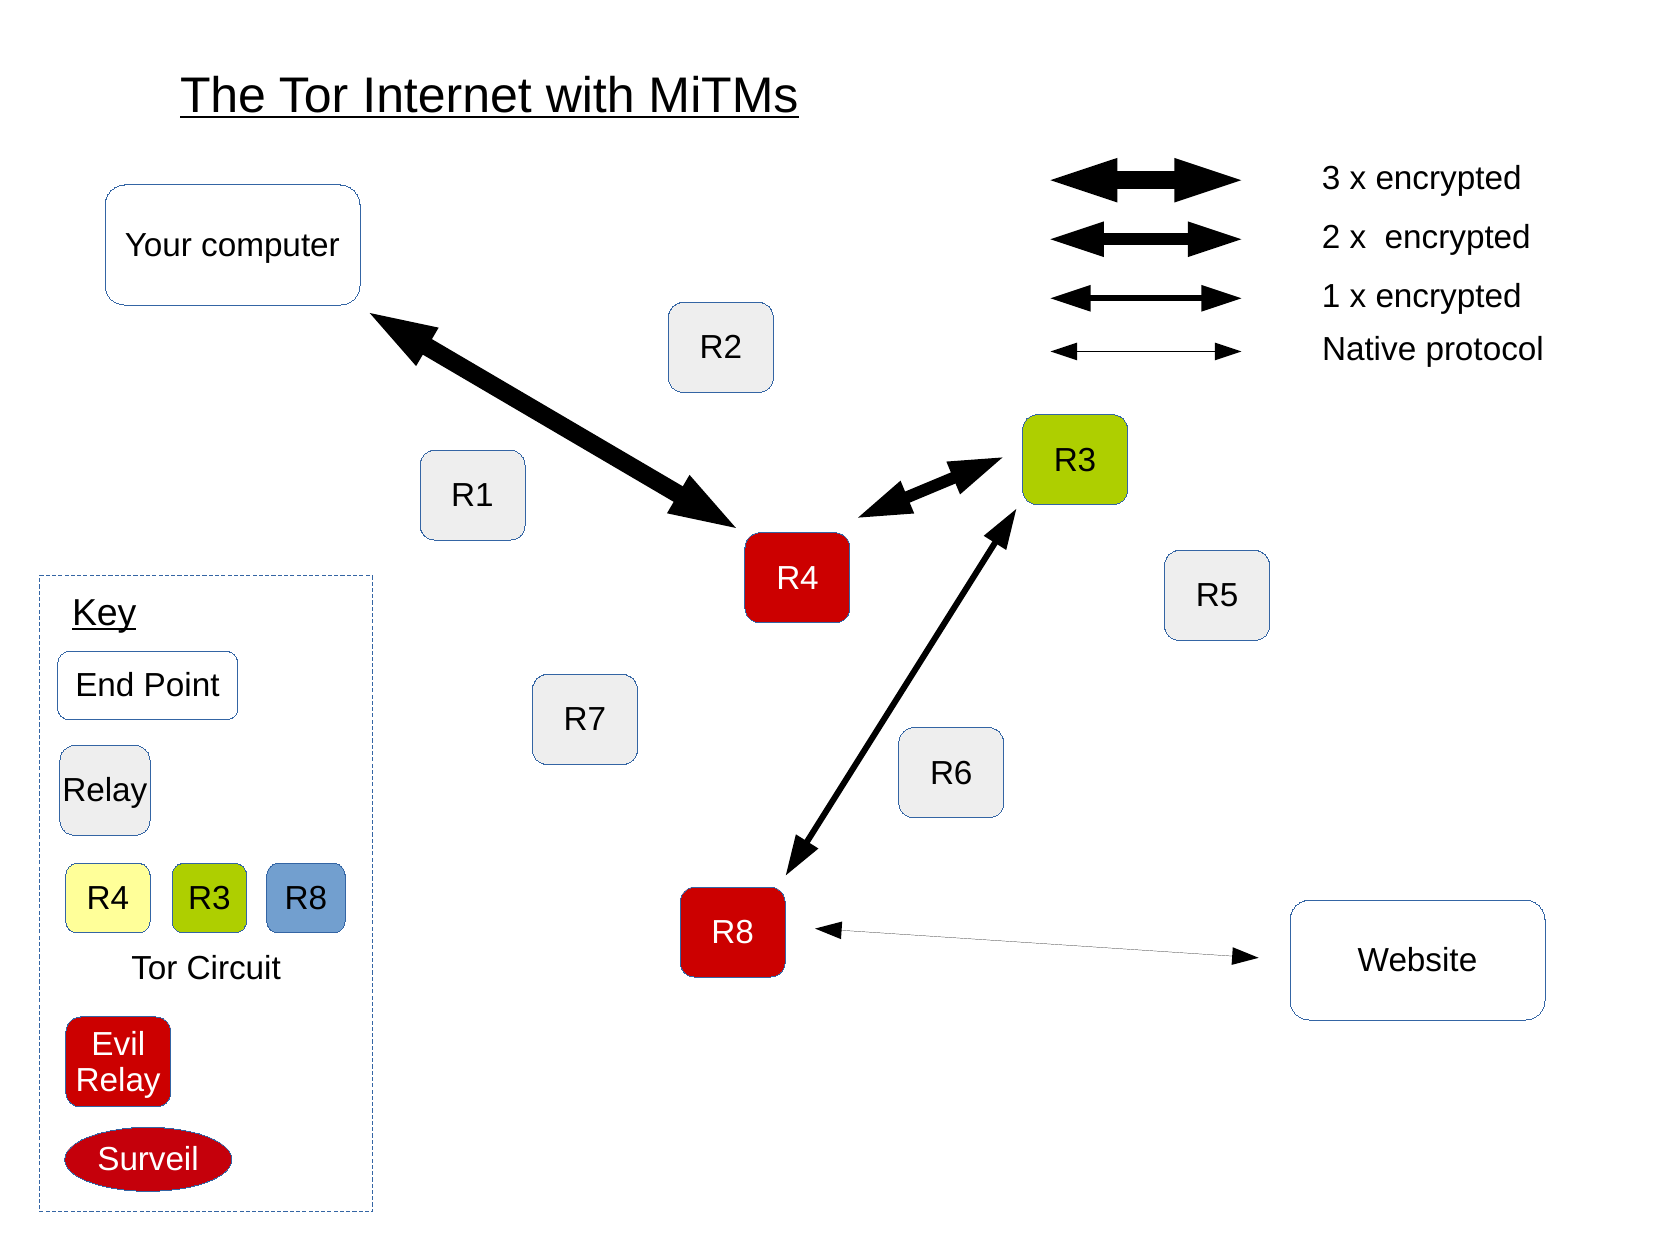

The Tor Internet with MiTMs
3 x encrypted
Your computer
2 x encrypted
1 x encrypted
R2
Native protocol
R3
R1
R1
R4
R5
Key
End Point
R7
R6
Relay
R4
R3
R8
R8
Website
Tor Circuit
Evil
Relay
Surveil